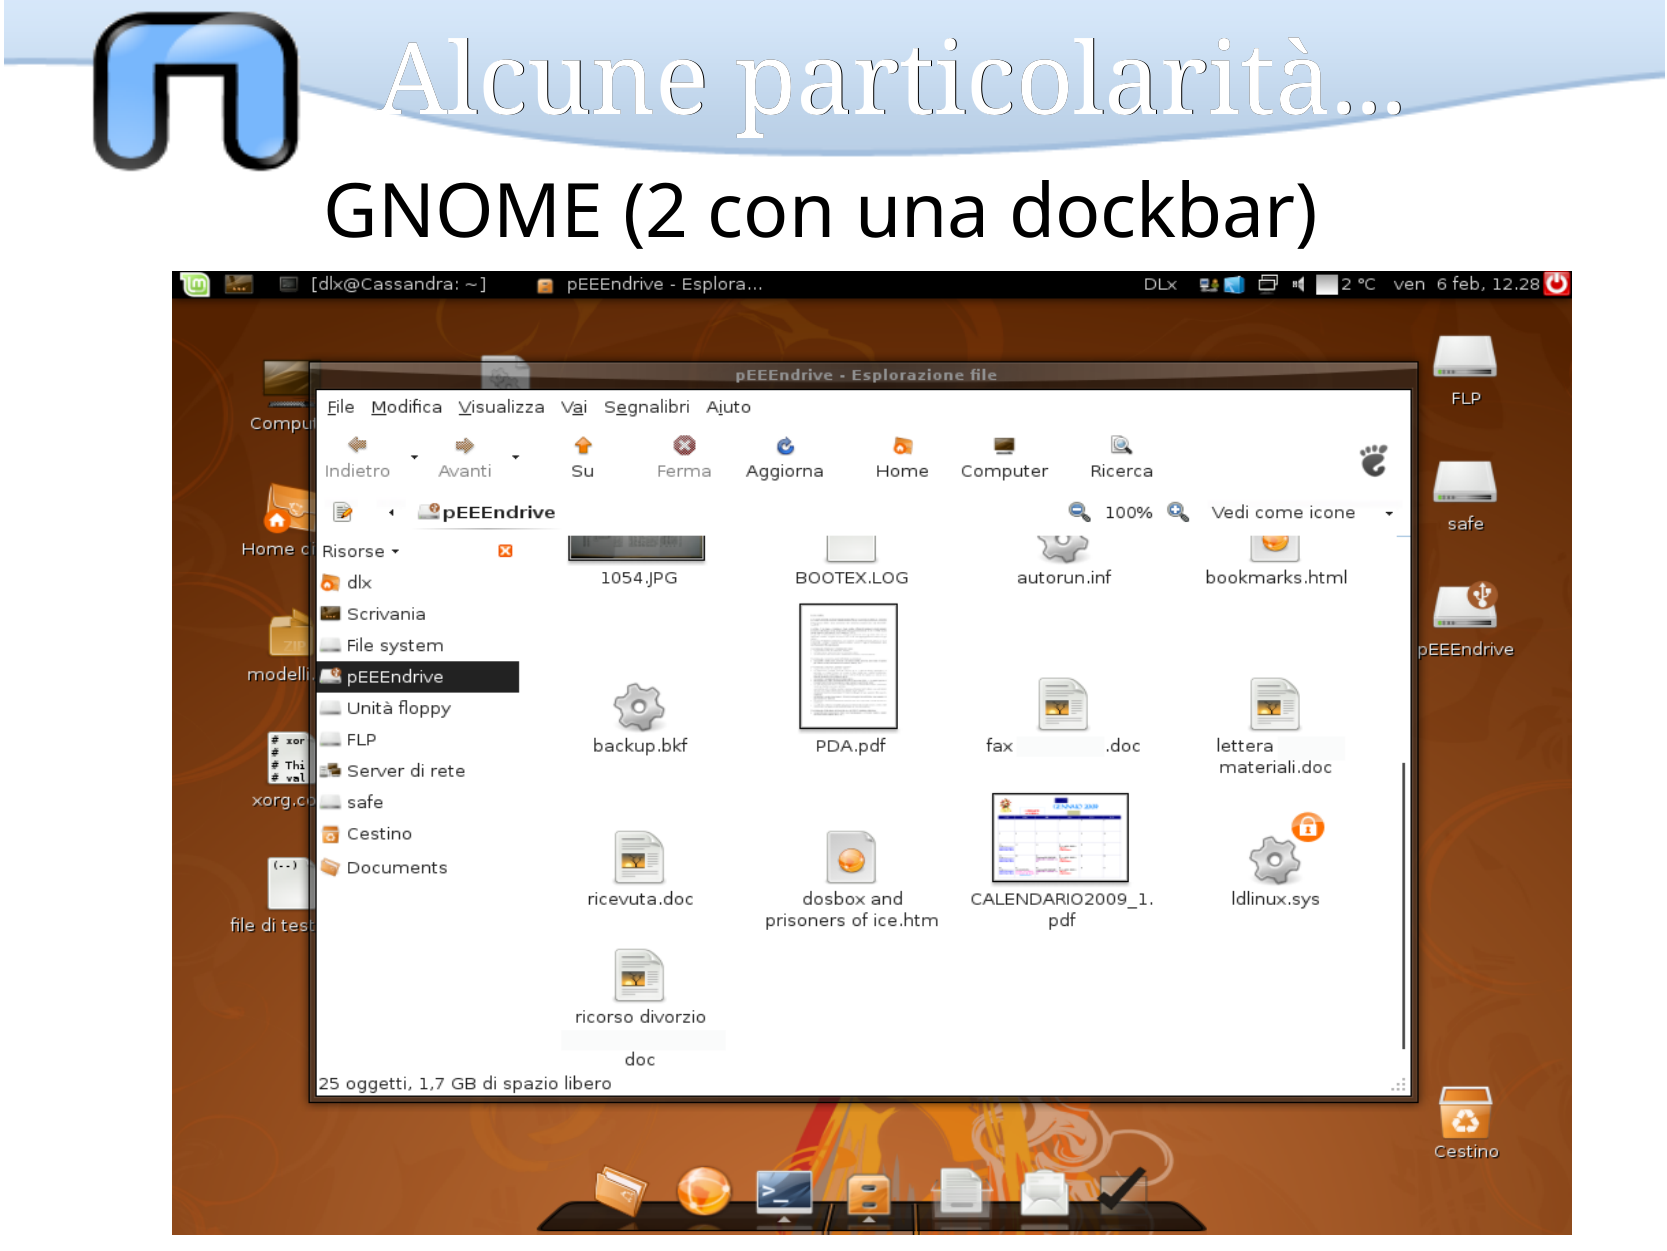

Alcune particolarità...
# GNOME (2 con una dockbar)